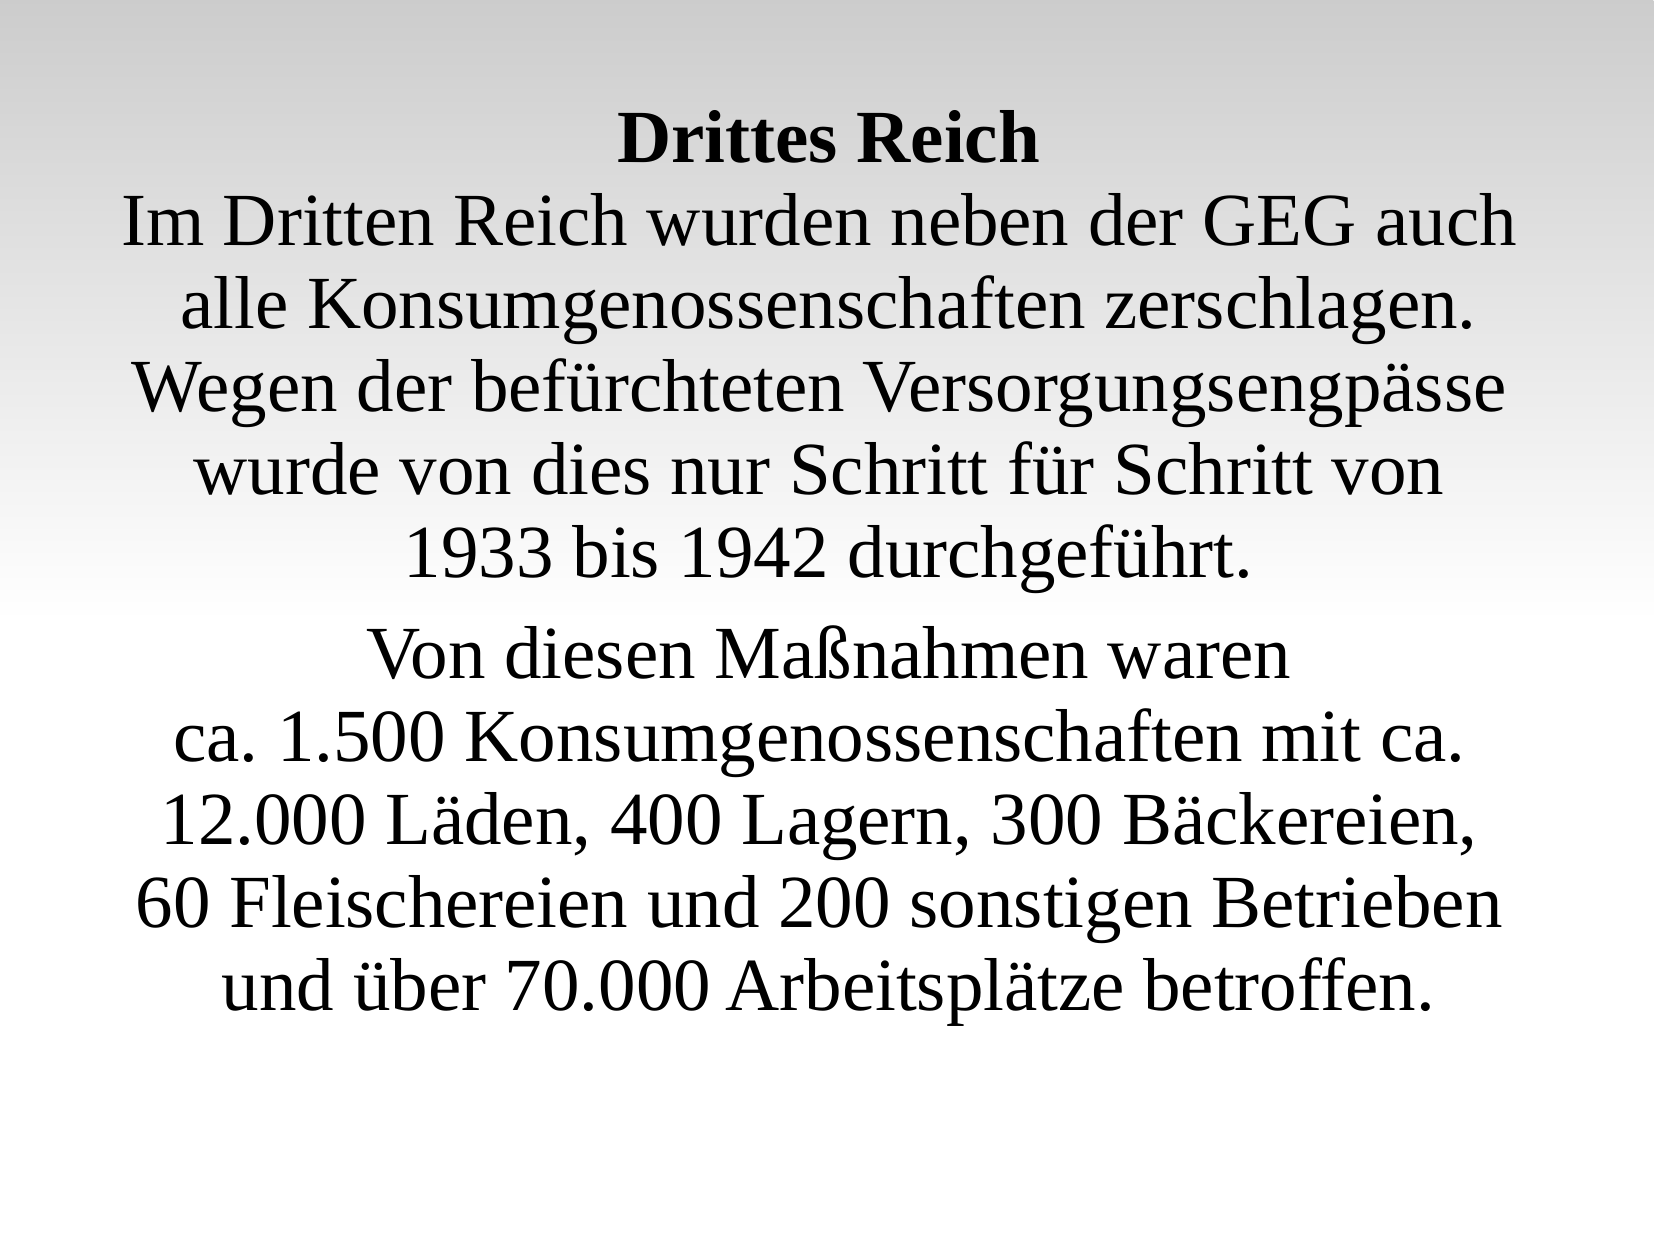

Drittes Reich
Im Dritten Reich wurden neben der GEG auch
alle Konsumgenossenschaften zerschlagen.
Wegen der befürchteten Versorgungsengpässe
wurde von dies nur Schritt für Schritt von
1933 bis 1942 durchgeführt.
Von diesen Maßnahmen waren
ca. 1.500 Konsumgenossenschaften mit ca.
12.000 Läden, 400 Lagern, 300 Bäckereien,
60 Fleischereien und 200 sonstigen Betrieben
und über 70.000 Arbeitsplätze betroffen.